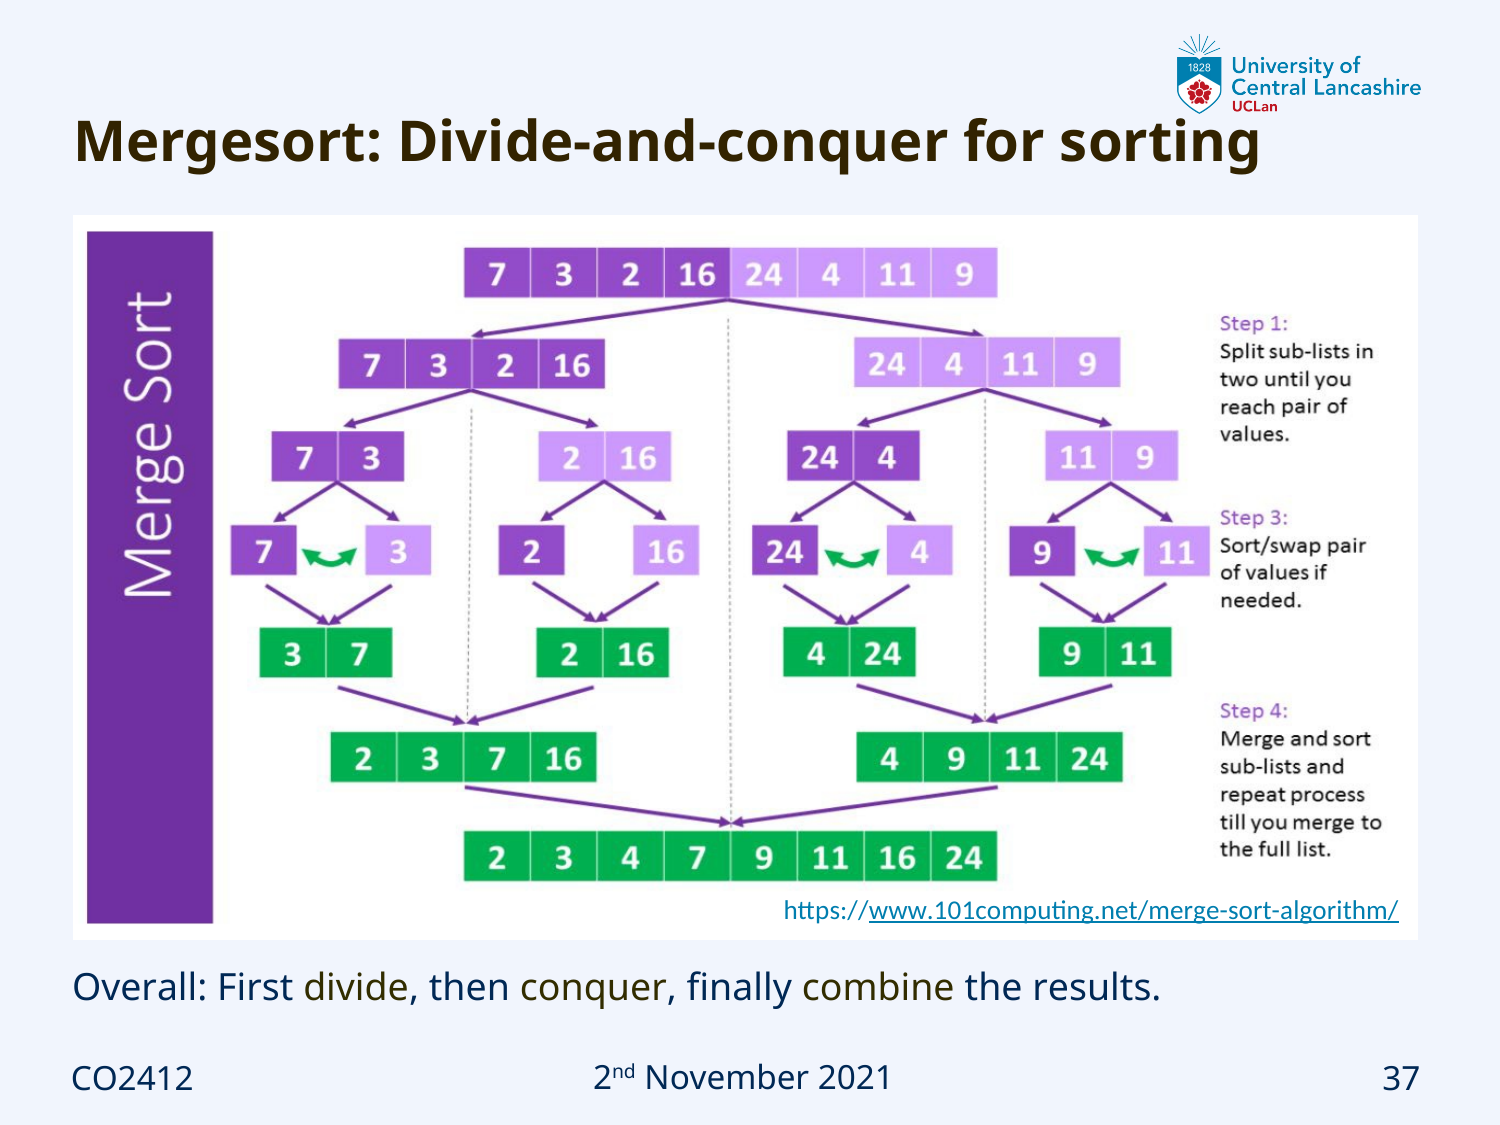

# Mergesort: Divide-and-conquer for sorting
https://www.101computing.net/merge-sort-algorithm/
Overall: First divide, then conquer, finally combine the results.